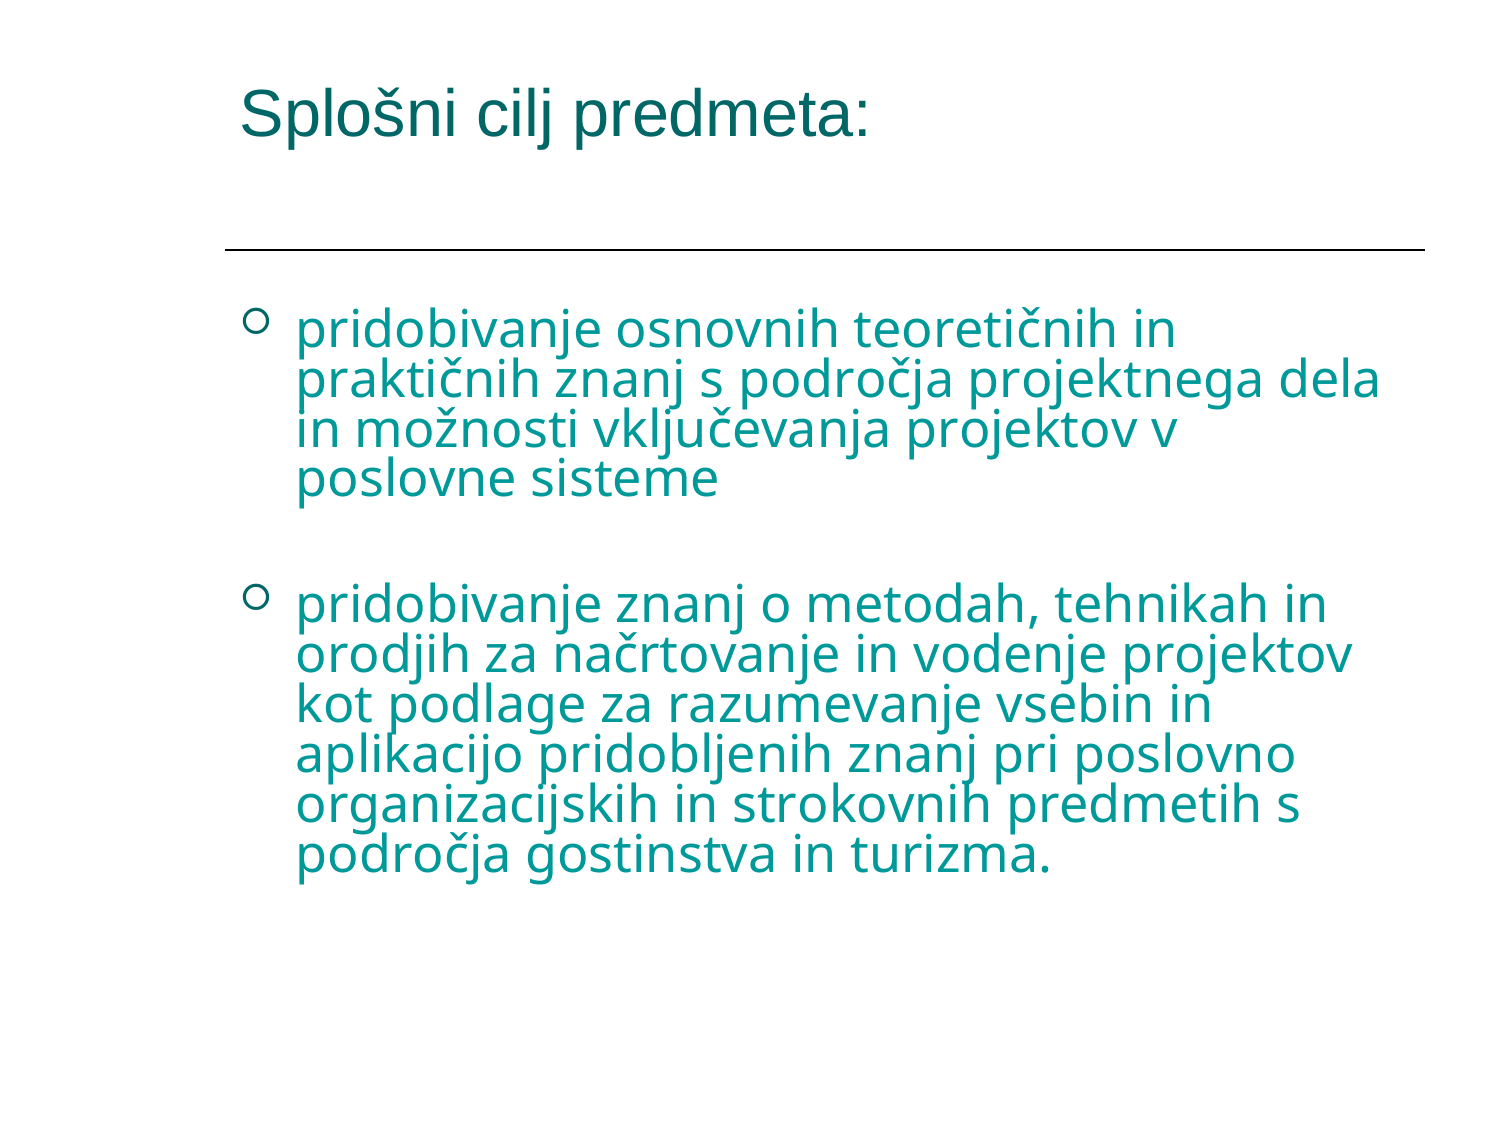

# Splošni cilj predmeta:
pridobivanje osnovnih teoretičnih in praktičnih znanj s področja projektnega dela in možnosti vključevanja projektov v poslovne sisteme
pridobivanje znanj o metodah, tehnikah in orodjih za načrtovanje in vodenje projektov kot podlage za razumevanje vsebin in aplikacijo pridobljenih znanj pri poslovno organizacijskih in strokovnih predmetih s področja gostinstva in turizma.